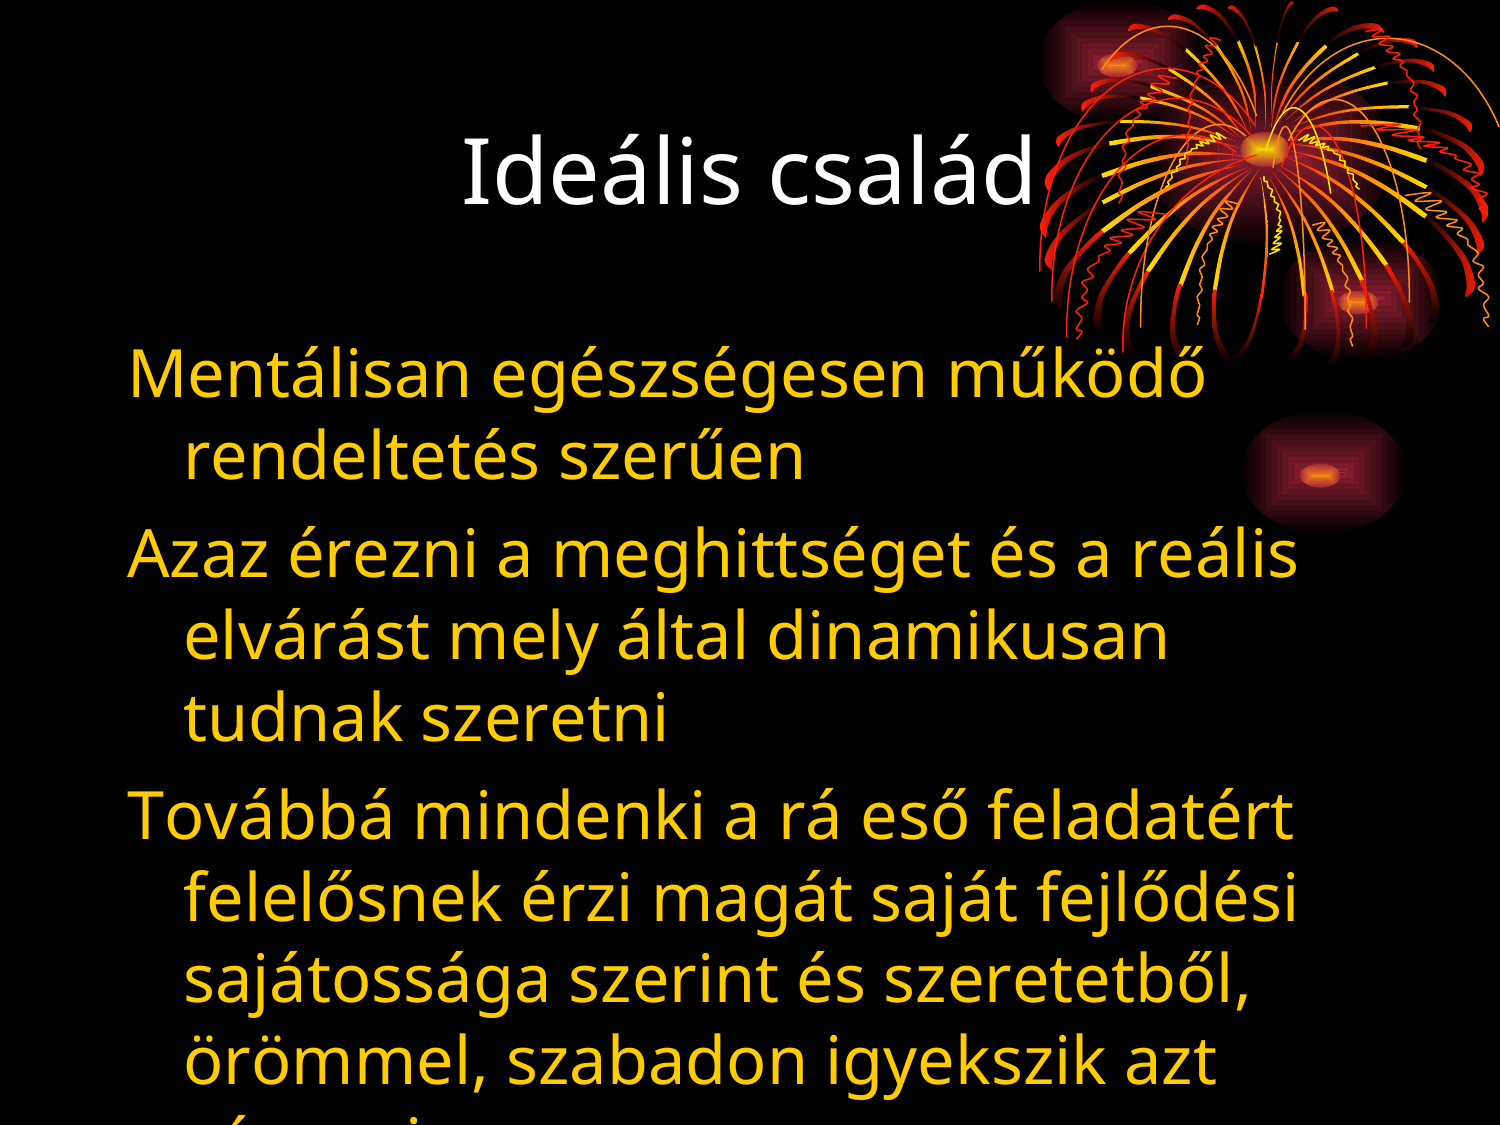

# Ideális család
Mentálisan egészségesen működő rendeltetés szerűen
Azaz érezni a meghittséget és a reális elvárást mely által dinamikusan tudnak szeretni
Továbbá mindenki a rá eső feladatért felelősnek érzi magát saját fejlődési sajátossága szerint és szeretetből, örömmel, szabadon igyekszik azt végezni.